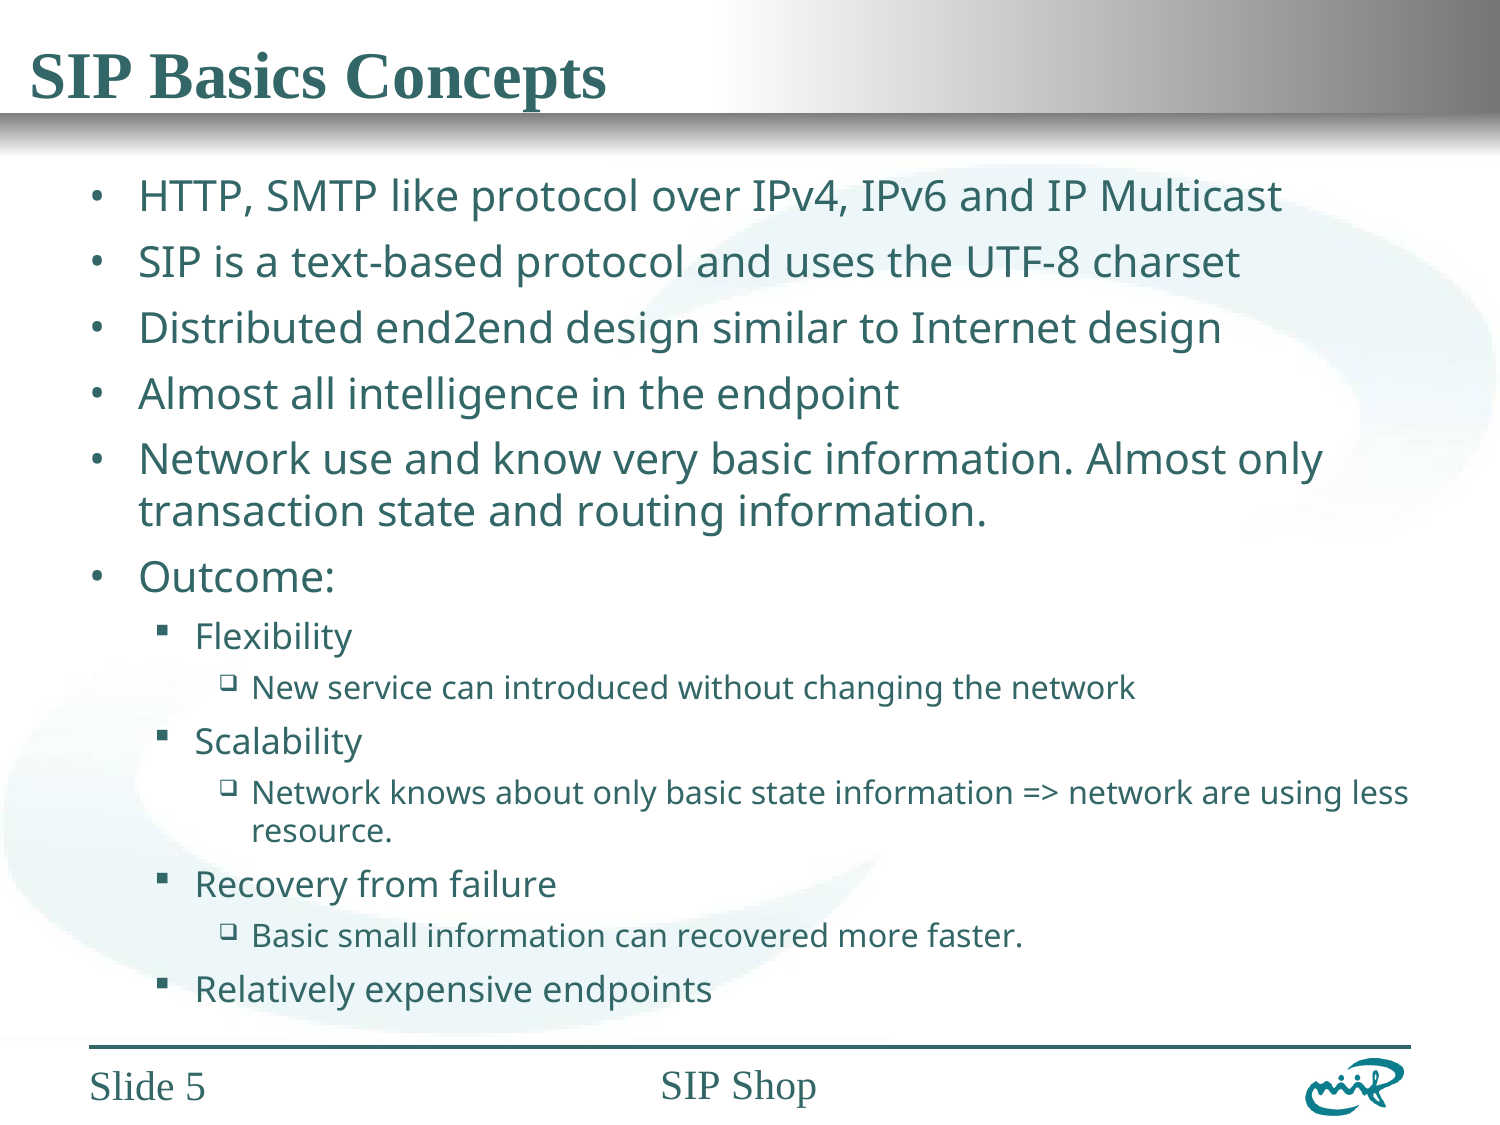

# SIP Basics Concepts
HTTP, SMTP like protocol over IPv4, IPv6 and IP Multicast
SIP is a text-based protocol and uses the UTF-8 charset
Distributed end2end design similar to Internet design
Almost all intelligence in the endpoint
Network use and know very basic information. Almost only transaction state and routing information.
Outcome:
Flexibility
New service can introduced without changing the network
Scalability
Network knows about only basic state information => network are using less resource.
Recovery from failure
Basic small information can recovered more faster.
Relatively expensive endpoints
5